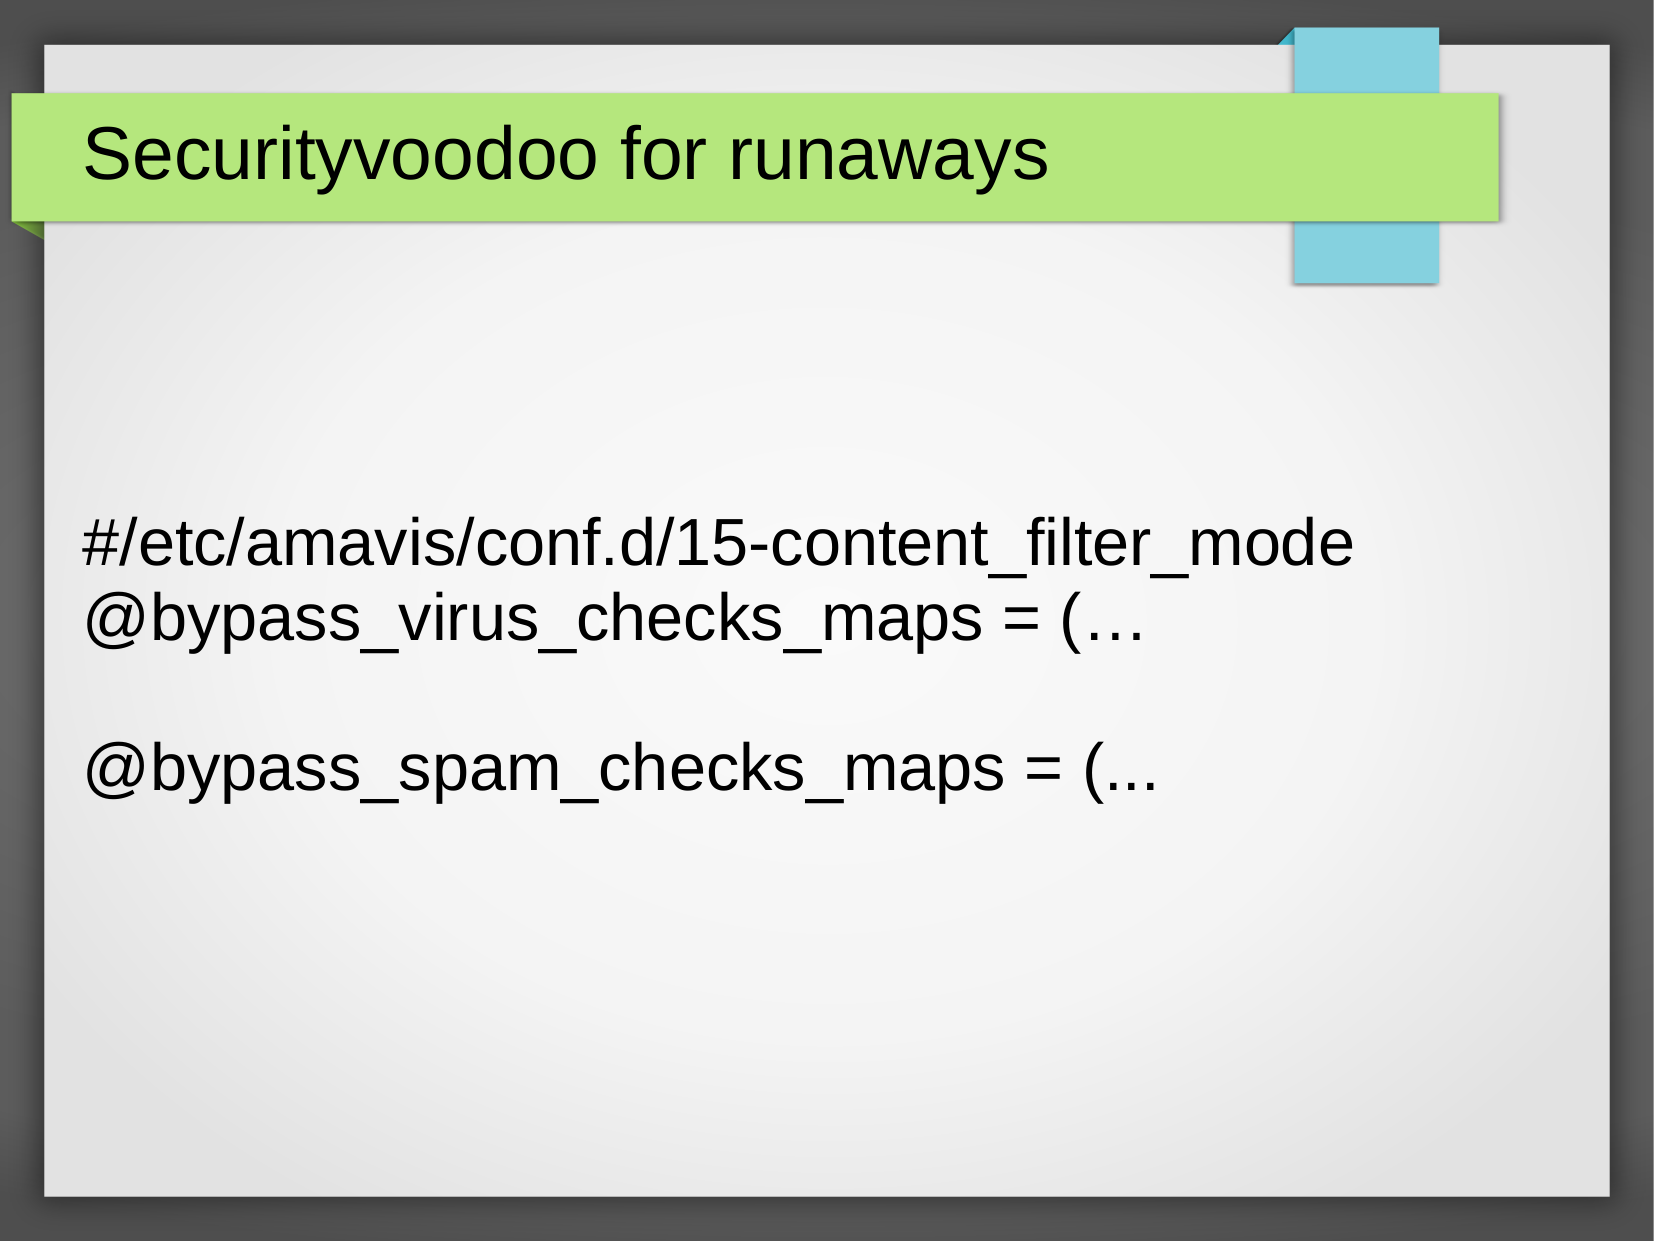

# Securityvoodoo for runaways
#/etc/amavis/conf.d/15-content_filter_mode
@bypass_virus_checks_maps = (…
@bypass_spam_checks_maps = (...